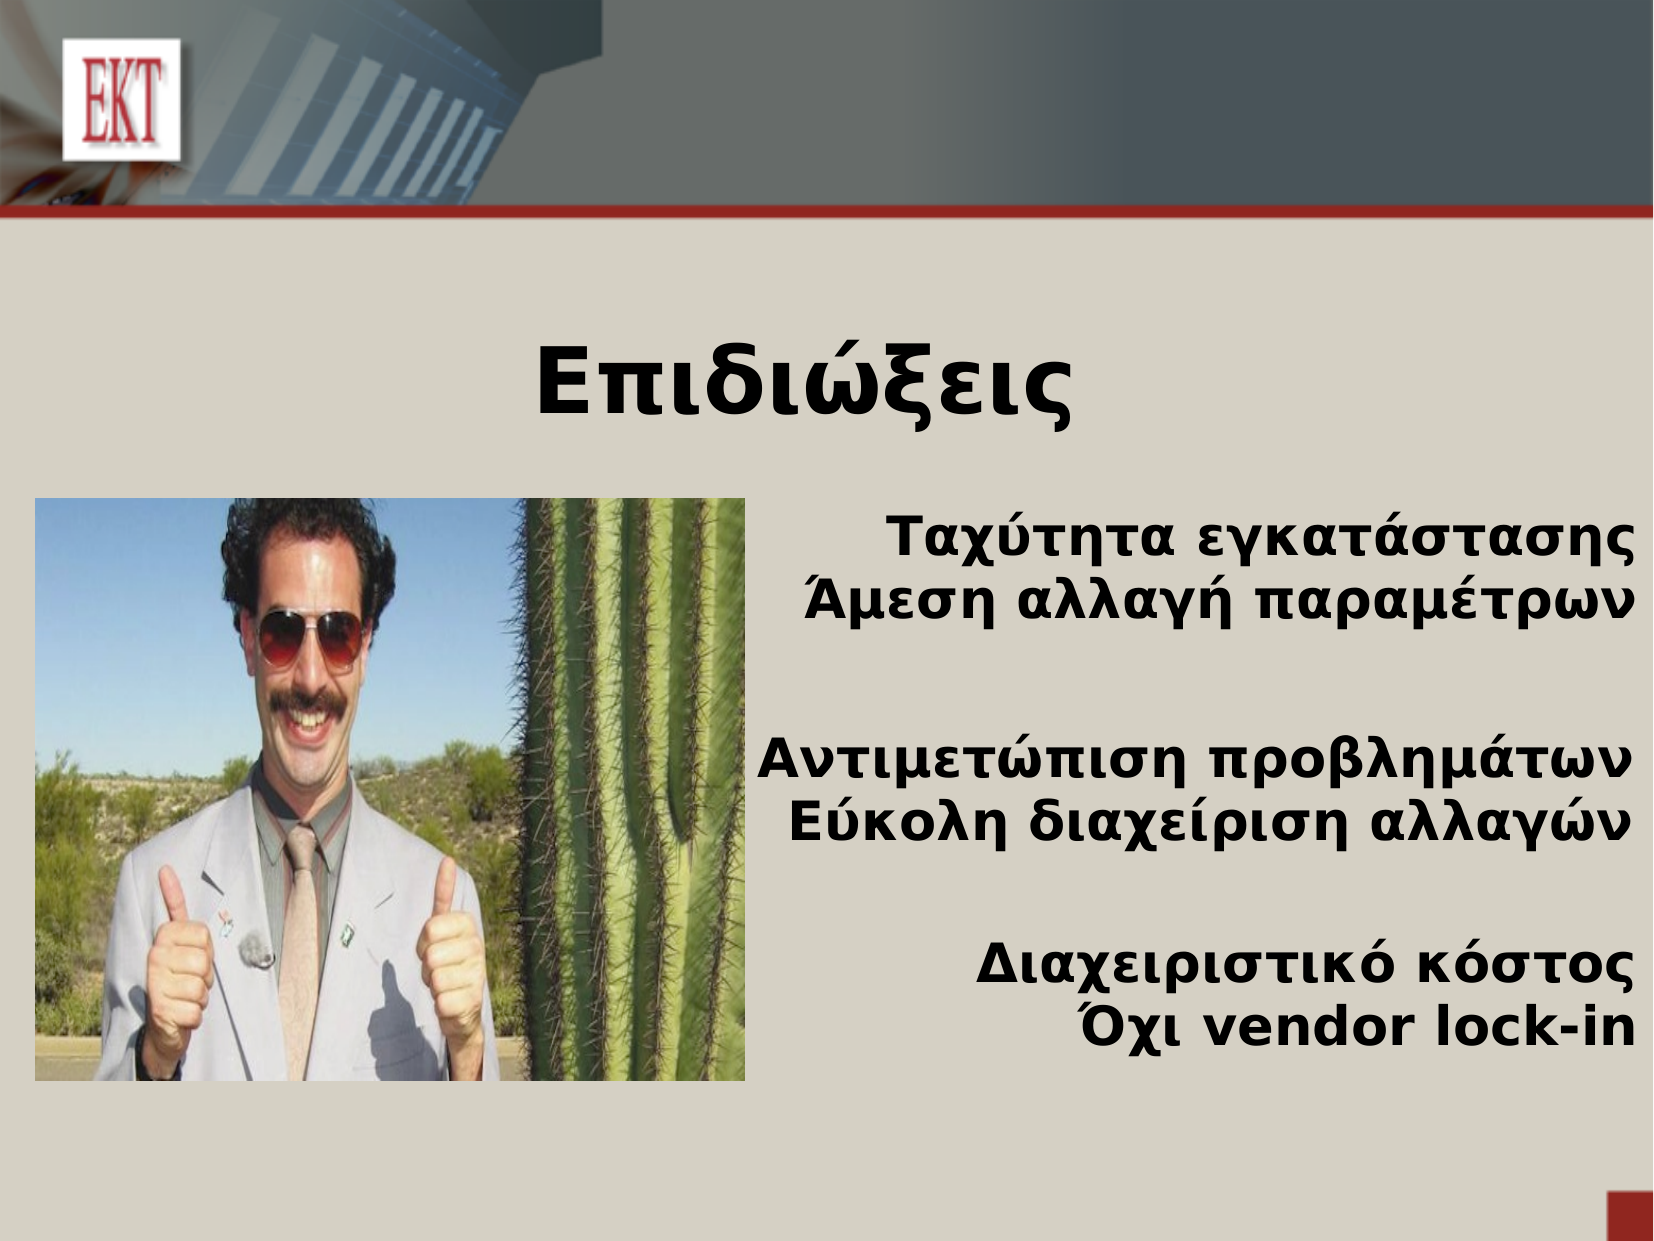

Επιδιώξεις
Ταχύτητα εγκατάστασης
Άμεση αλλαγή παραμέτρων
Αντιμετώπιση προβλημάτων
Εύκολη διαχείριση αλλαγών
Διαχειριστικό κόστος
Όχι vendor lock-in